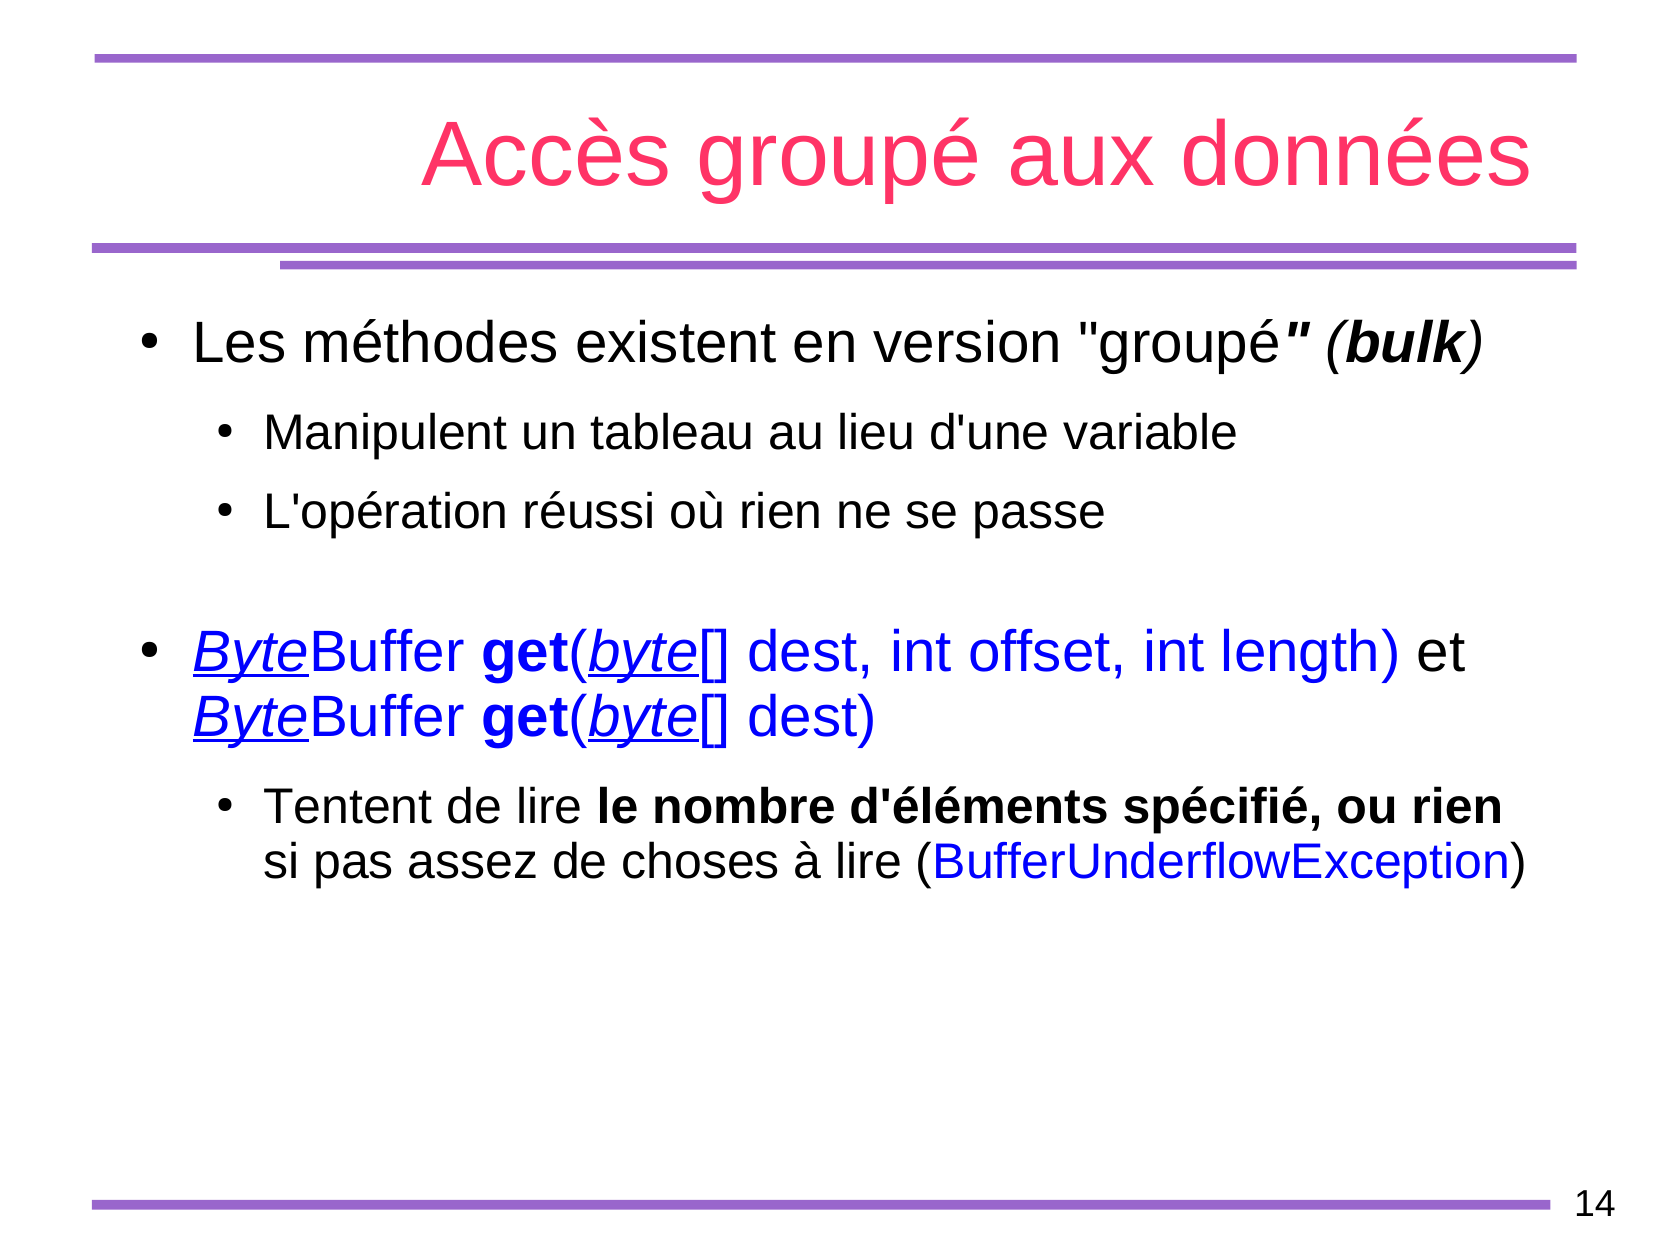

# Accès groupé aux données
Les méthodes existent en version "groupé" (bulk)
Manipulent un tableau au lieu d'une variable
L'opération réussi où rien ne se passe
ByteBuffer get(byte[] dest, int offset, int length) et
ByteBuffer get(byte[] dest)
Tentent de lire le nombre d'éléments spécifié, ou rien si pas assez de choses à lire (BufferUnderflowException)